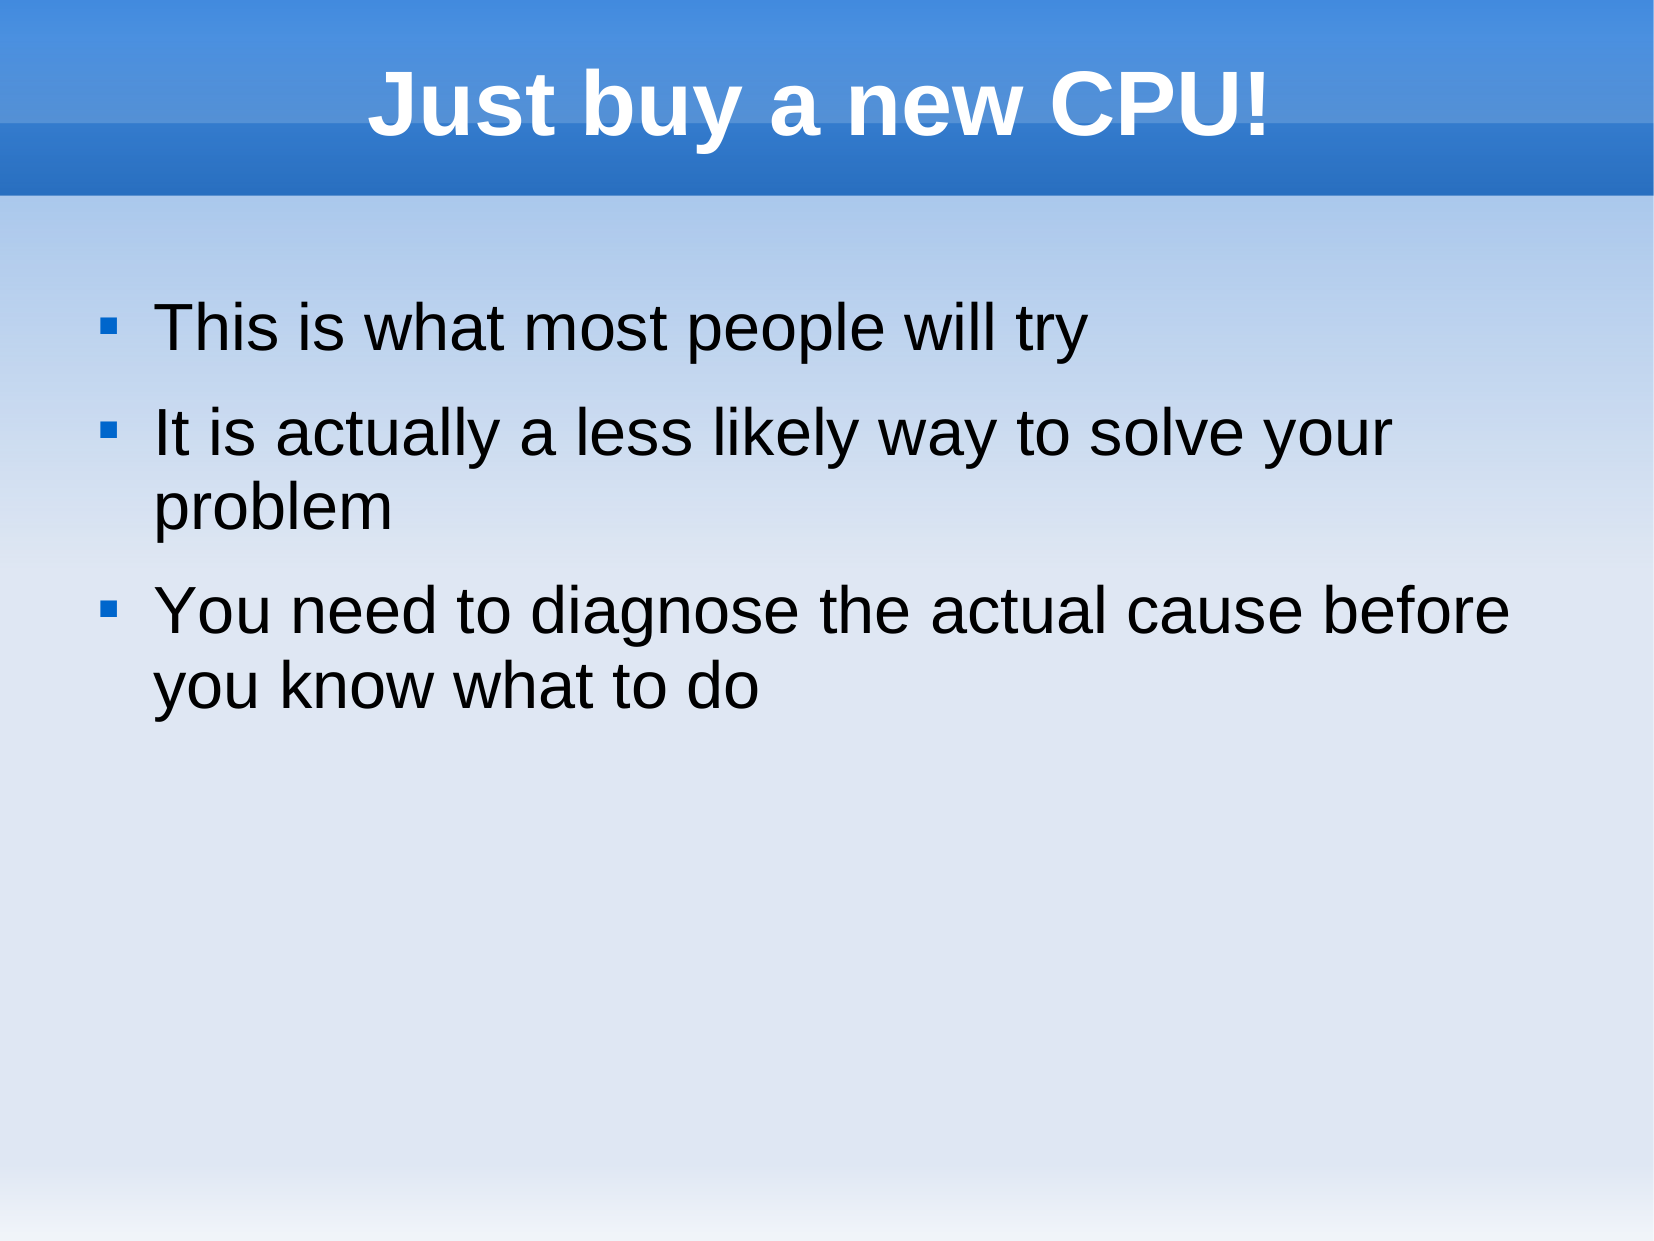

# Just buy a new CPU!
This is what most people will try
It is actually a less likely way to solve your problem
You need to diagnose the actual cause before you know what to do